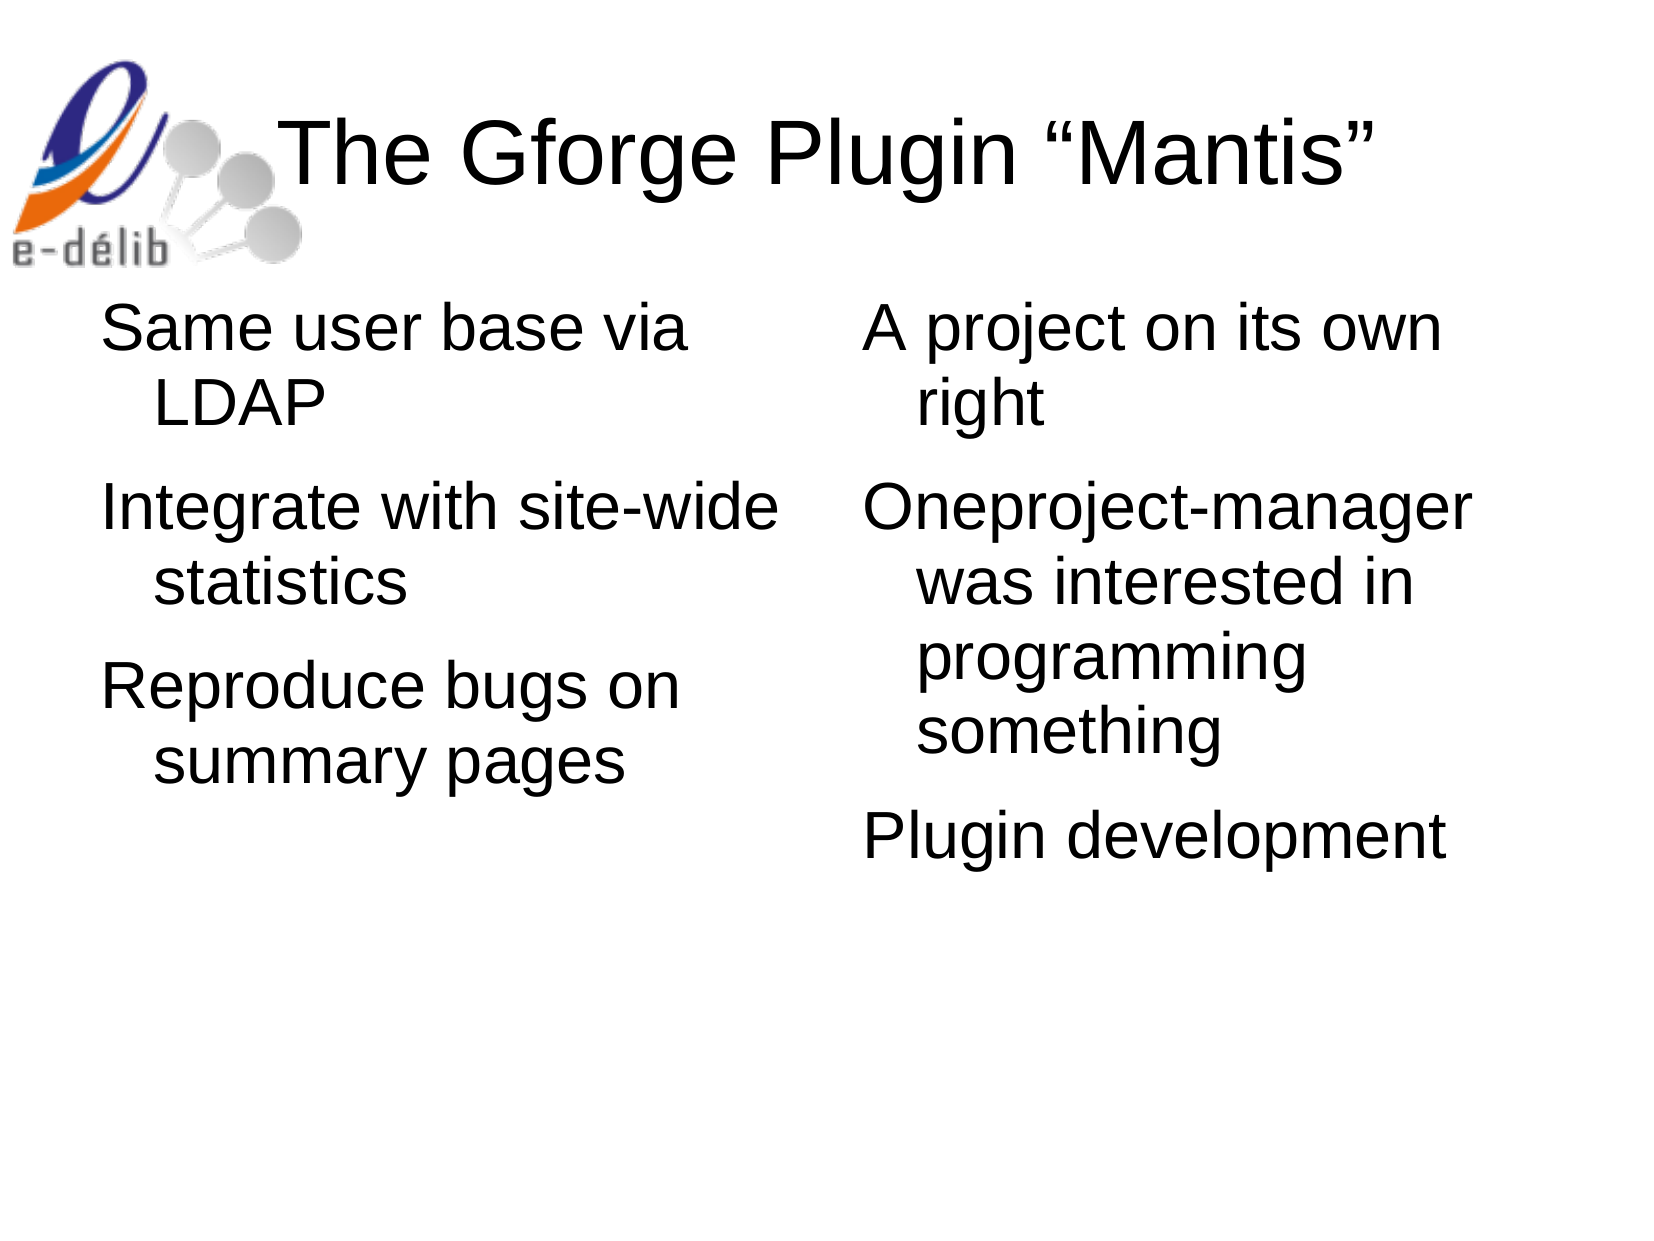

# The Gforge Plugin “Mantis”
Same user base via LDAP
Integrate with site-wide statistics
Reproduce bugs on summary pages
A project on its own right
Oneproject-manager was interested in programming something
Plugin development